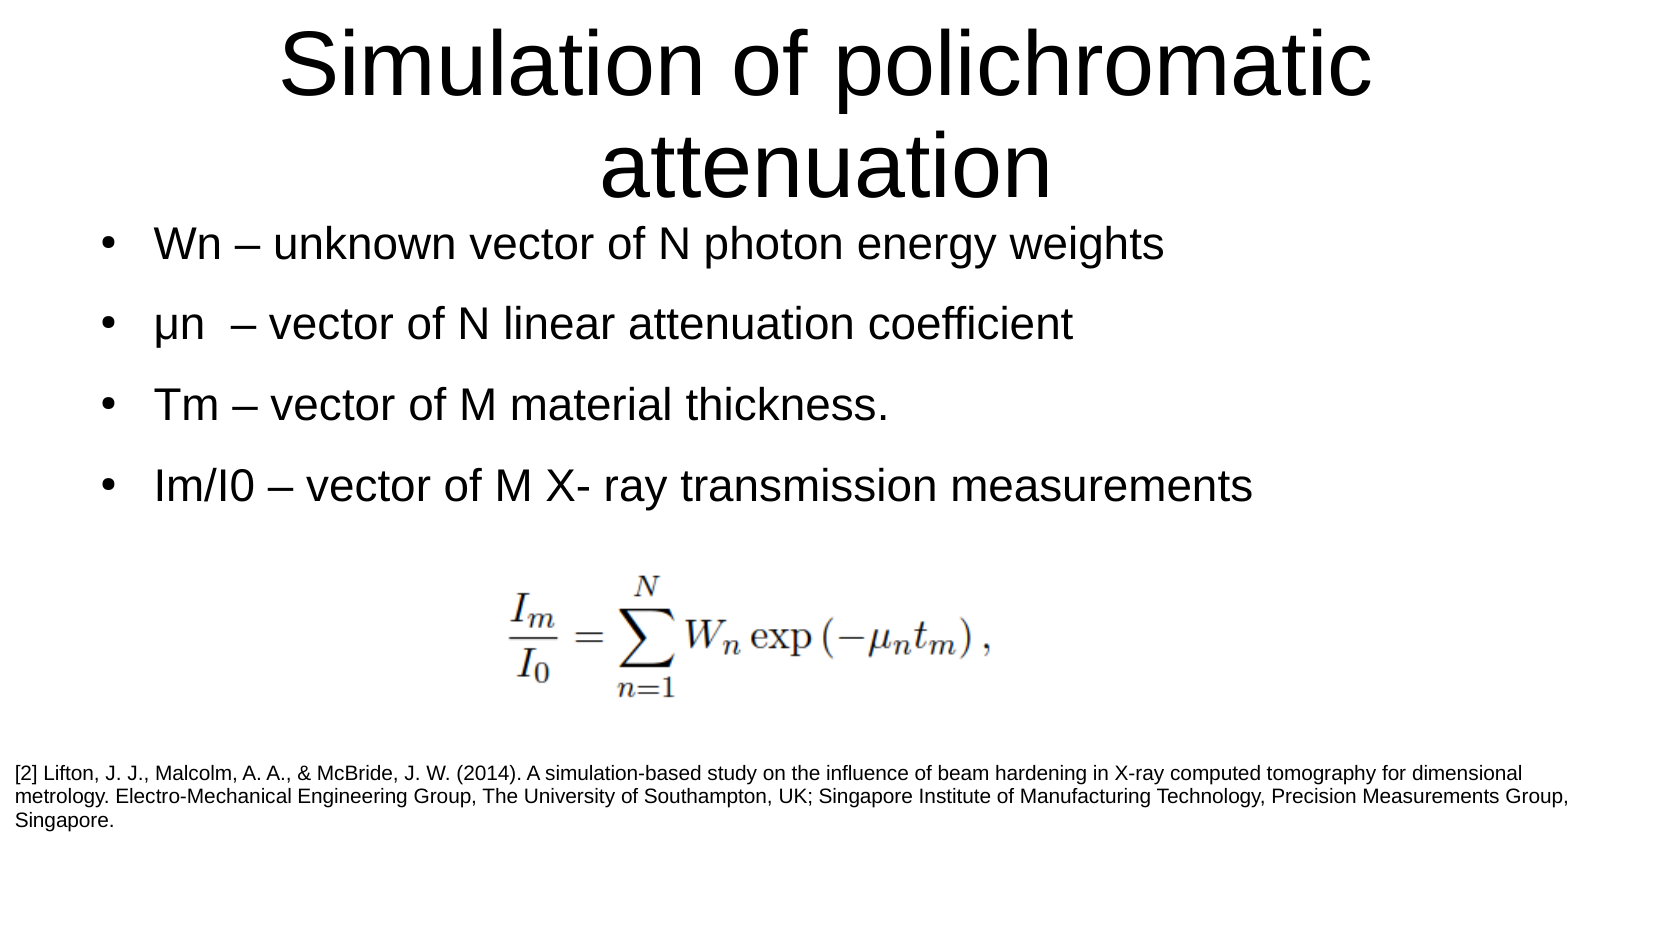

# Simulation of polichromatic attenuation
Wn – unknown vector of N photon energy weights
μn – vector of N linear attenuation coefficient
Tm – vector of M material thickness.
Im/I0 – vector of M X- ray transmission measurements
[2] Lifton, J. J., Malcolm, A. A., & McBride, J. W. (2014). A simulation-based study on the influence of beam hardening in X-ray computed tomography for dimensional metrology. Electro-Mechanical Engineering Group, The University of Southampton, UK; Singapore Institute of Manufacturing Technology, Precision Measurements Group, Singapore.